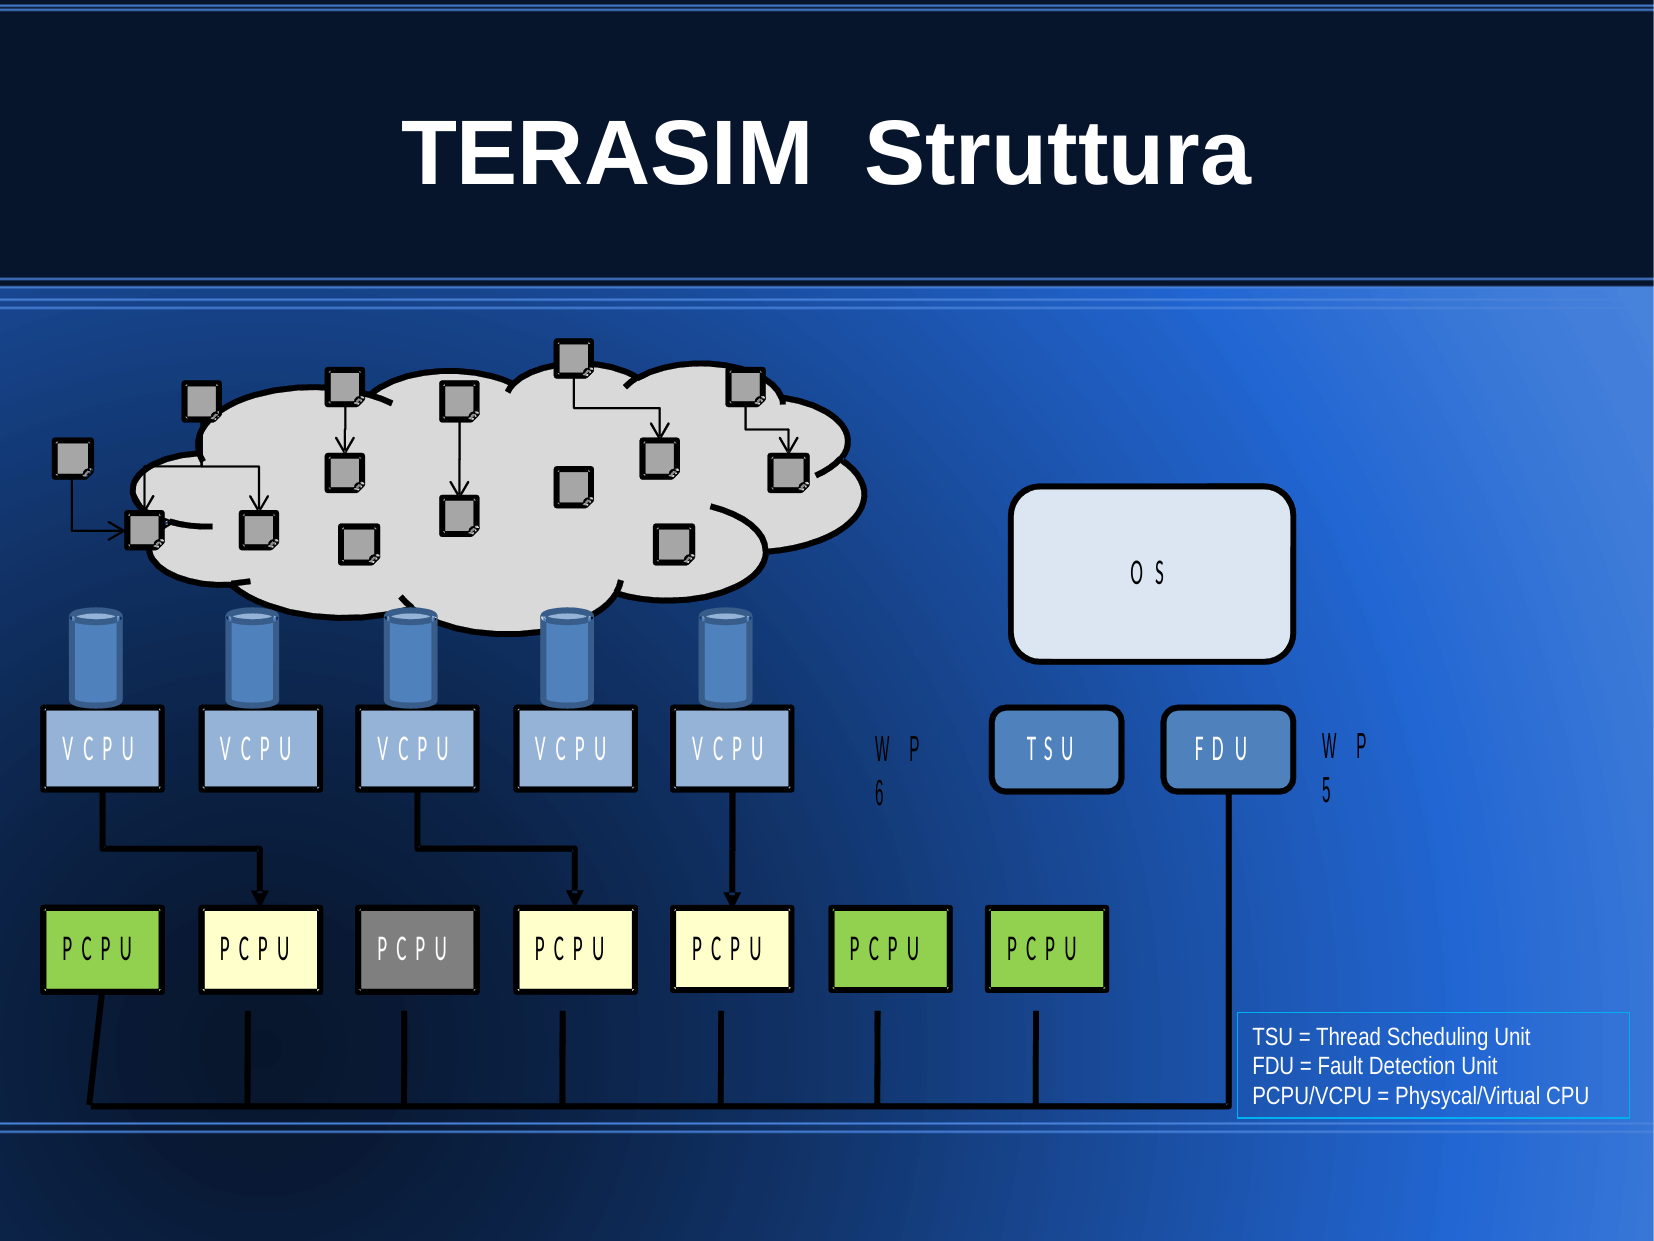

# TERASIM Struttura
TSU = Thread Scheduling Unit
FDU = Fault Detection Unit
PCPU/VCPU = Physycal/Virtual CPU